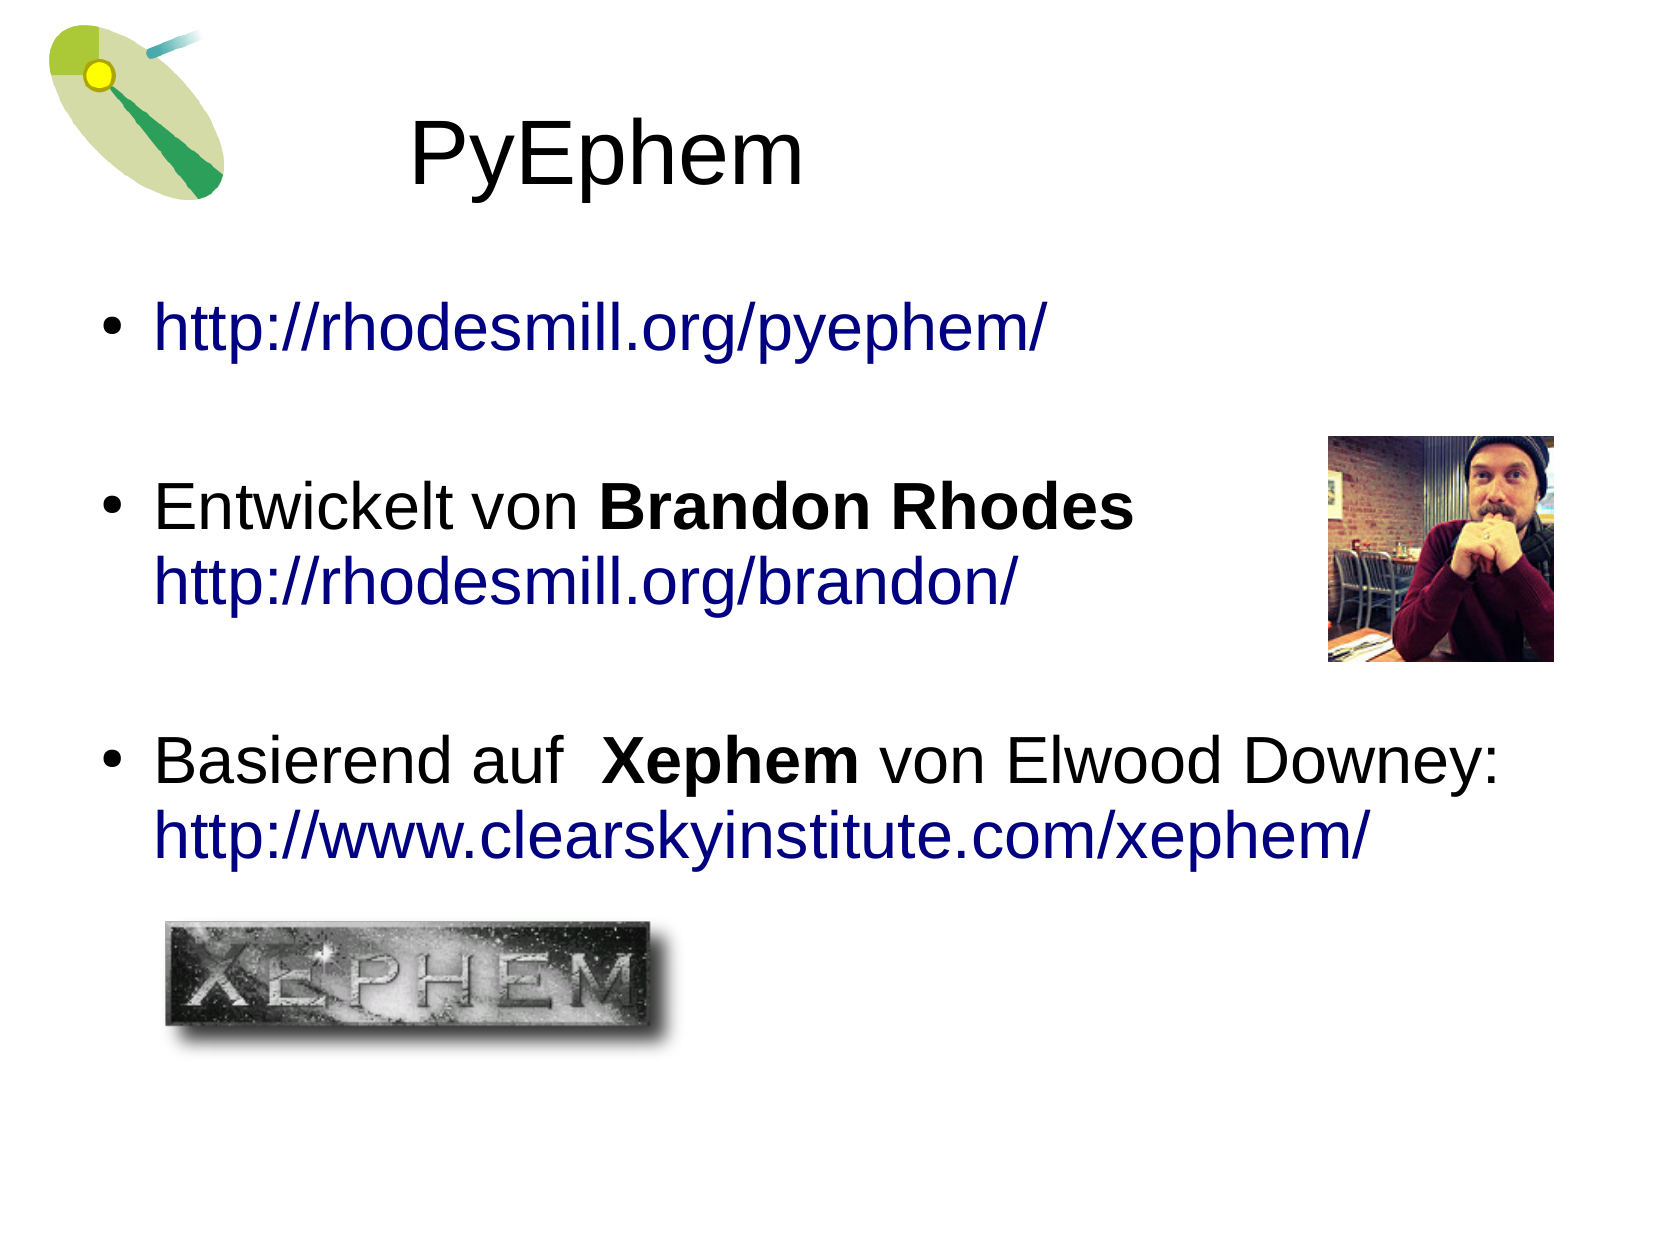

# PyEphem
http://rhodesmill.org/pyephem/
Entwickelt von Brandon Rhodes
http://rhodesmill.org/brandon/
Basierend auf Xephem von Elwood Downey: http://www.clearskyinstitute.com/xephem/